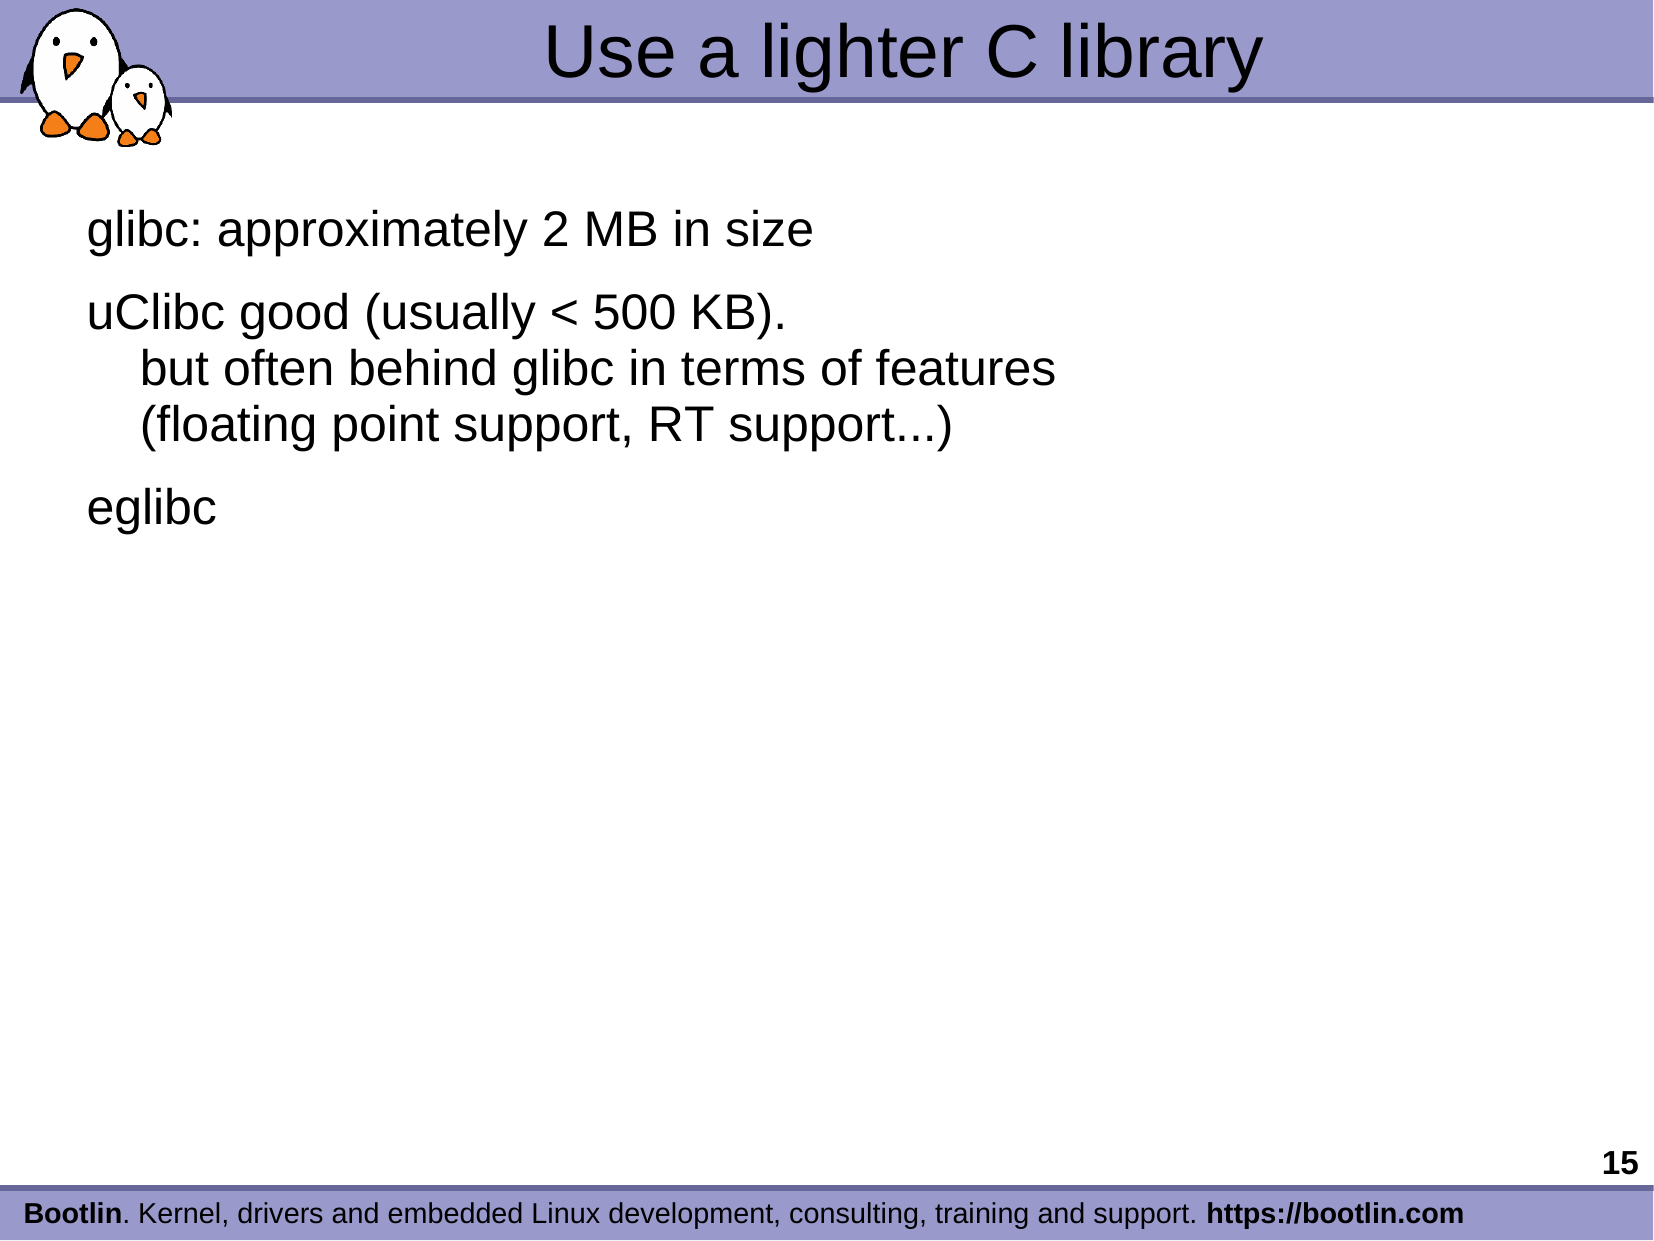

# Use a lighter C library
glibc: approximately 2 MB in size
uClibc good (usually < 500 KB).
but often behind glibc in terms of features
(floating point support, RT support...)
eglibc